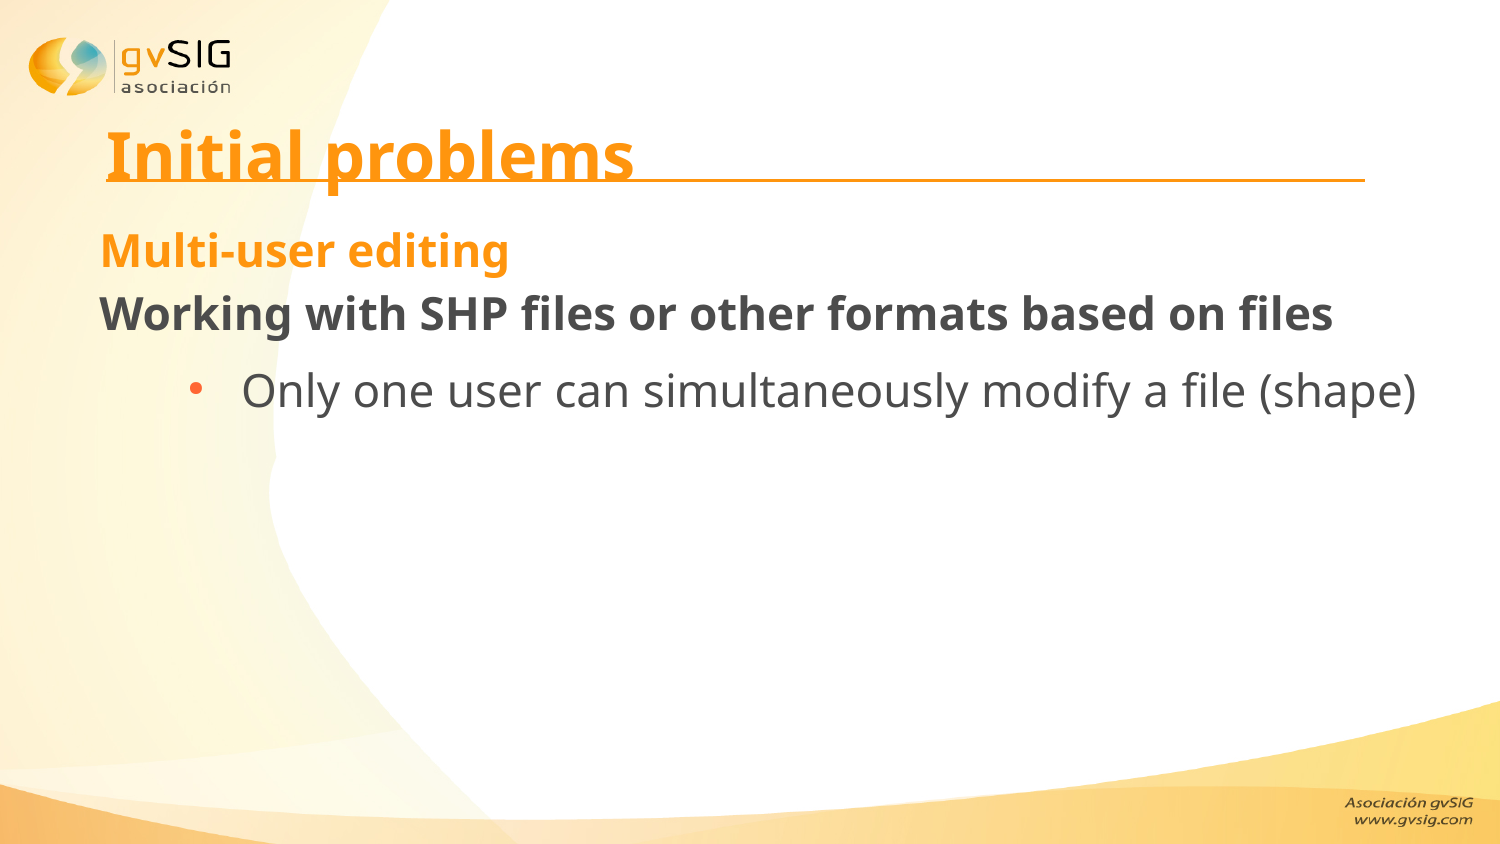

# Initial problems
Multi-user editing
Working with SHP files or other formats based on files
Only one user can simultaneously modify a file (shape)